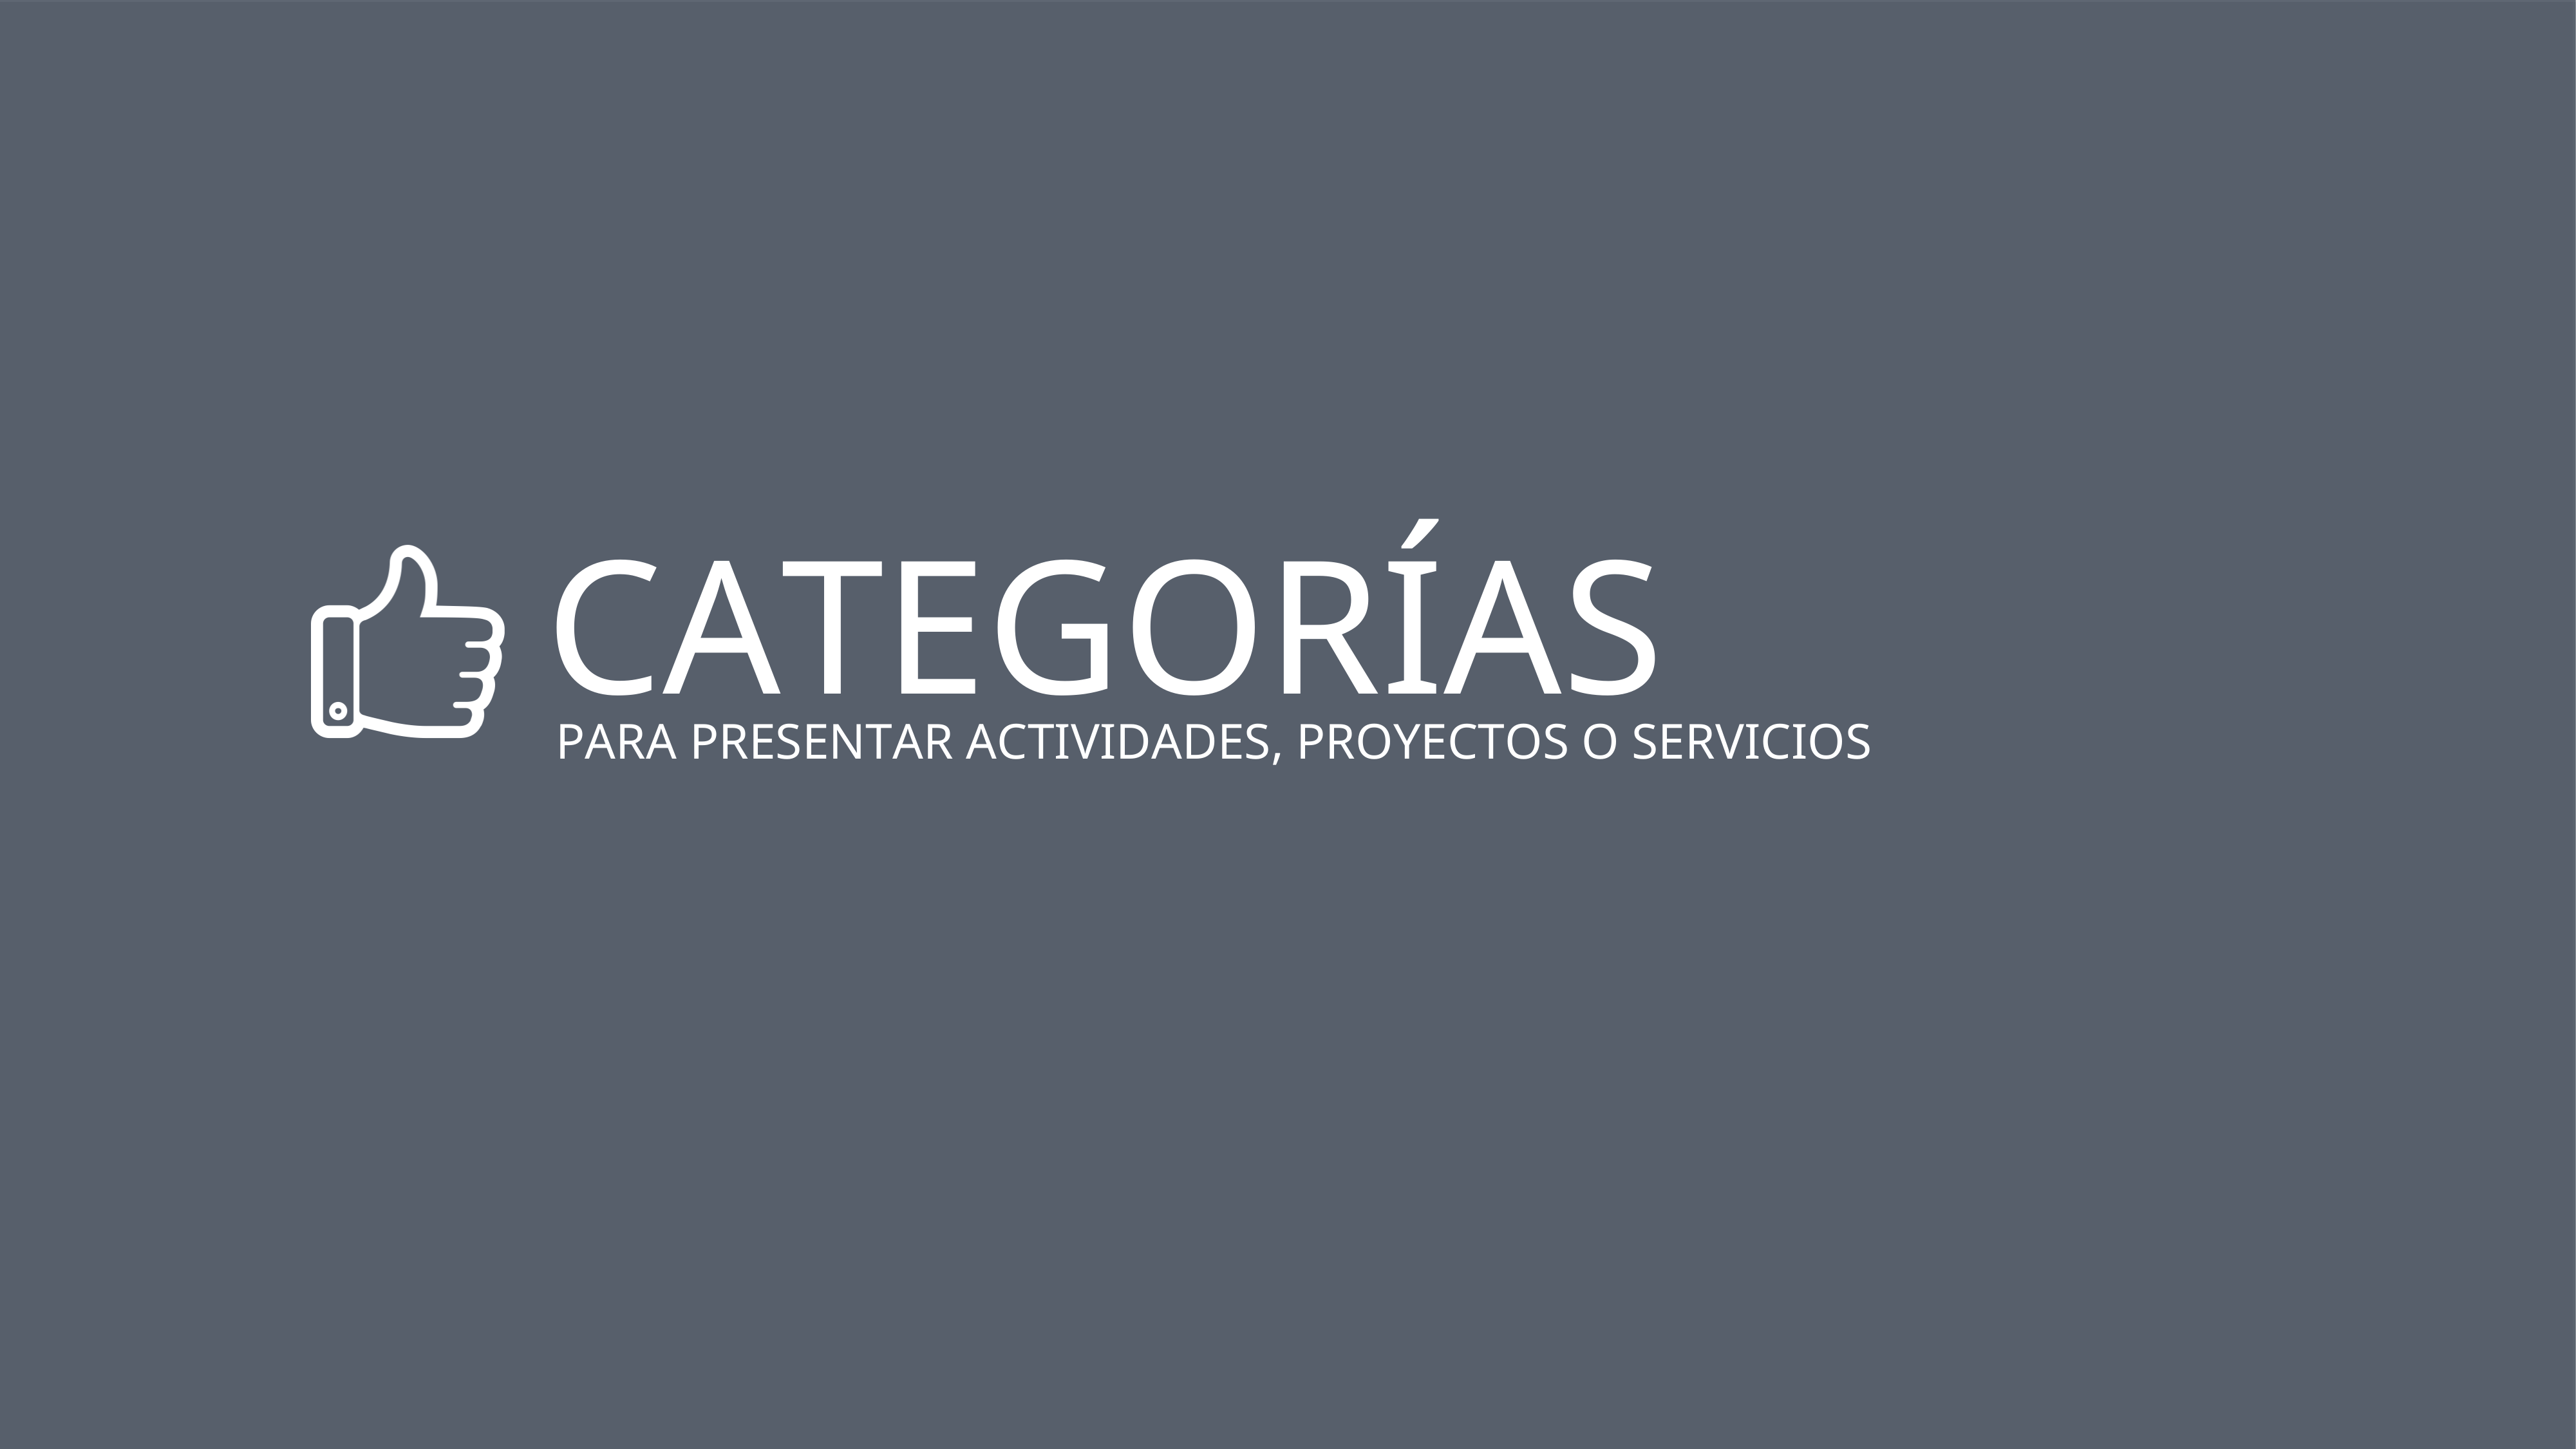

CATEGORÍAS
PARA PRESENTAR ACTIVIDADES, PROYECTOS O SERVICIOS